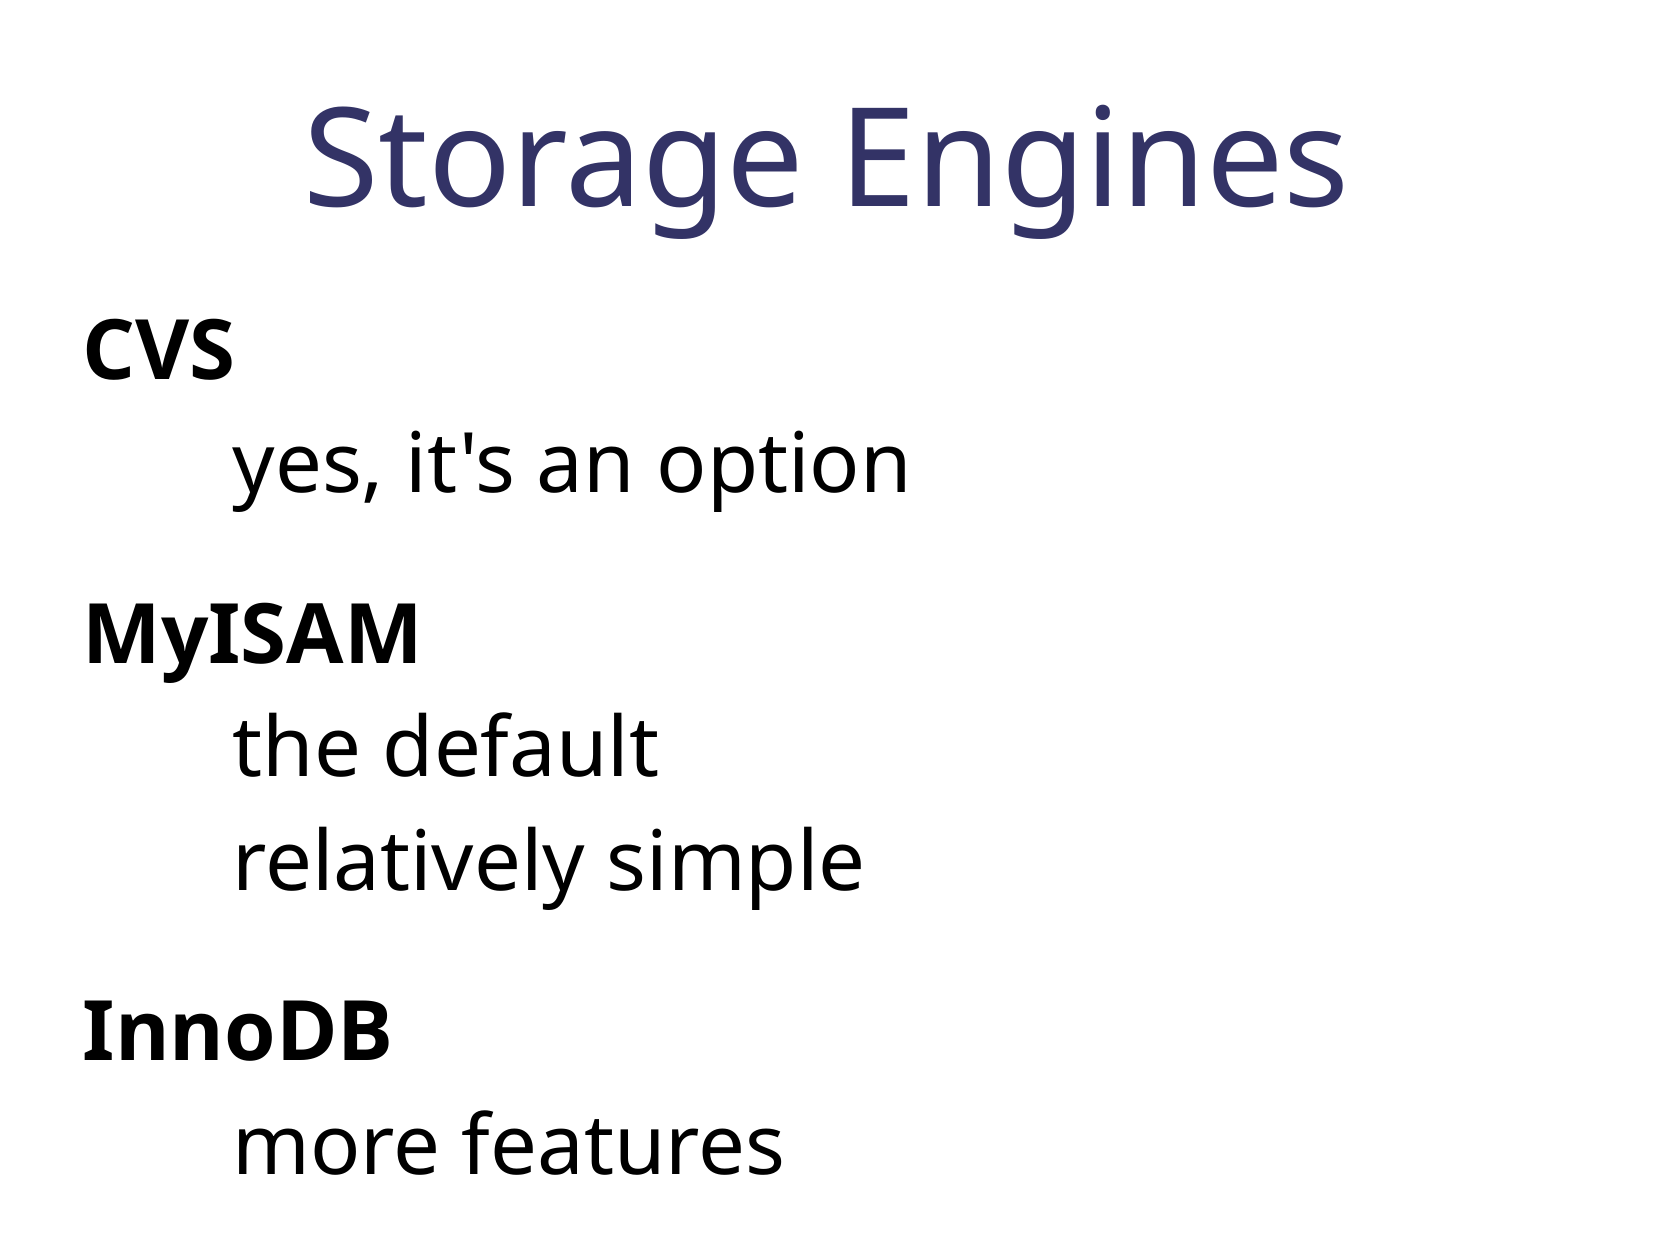

# Storage Engines
CVS
		yes, it's an option
MyISAM
		the default
		relatively simple
InnoDB
		more features